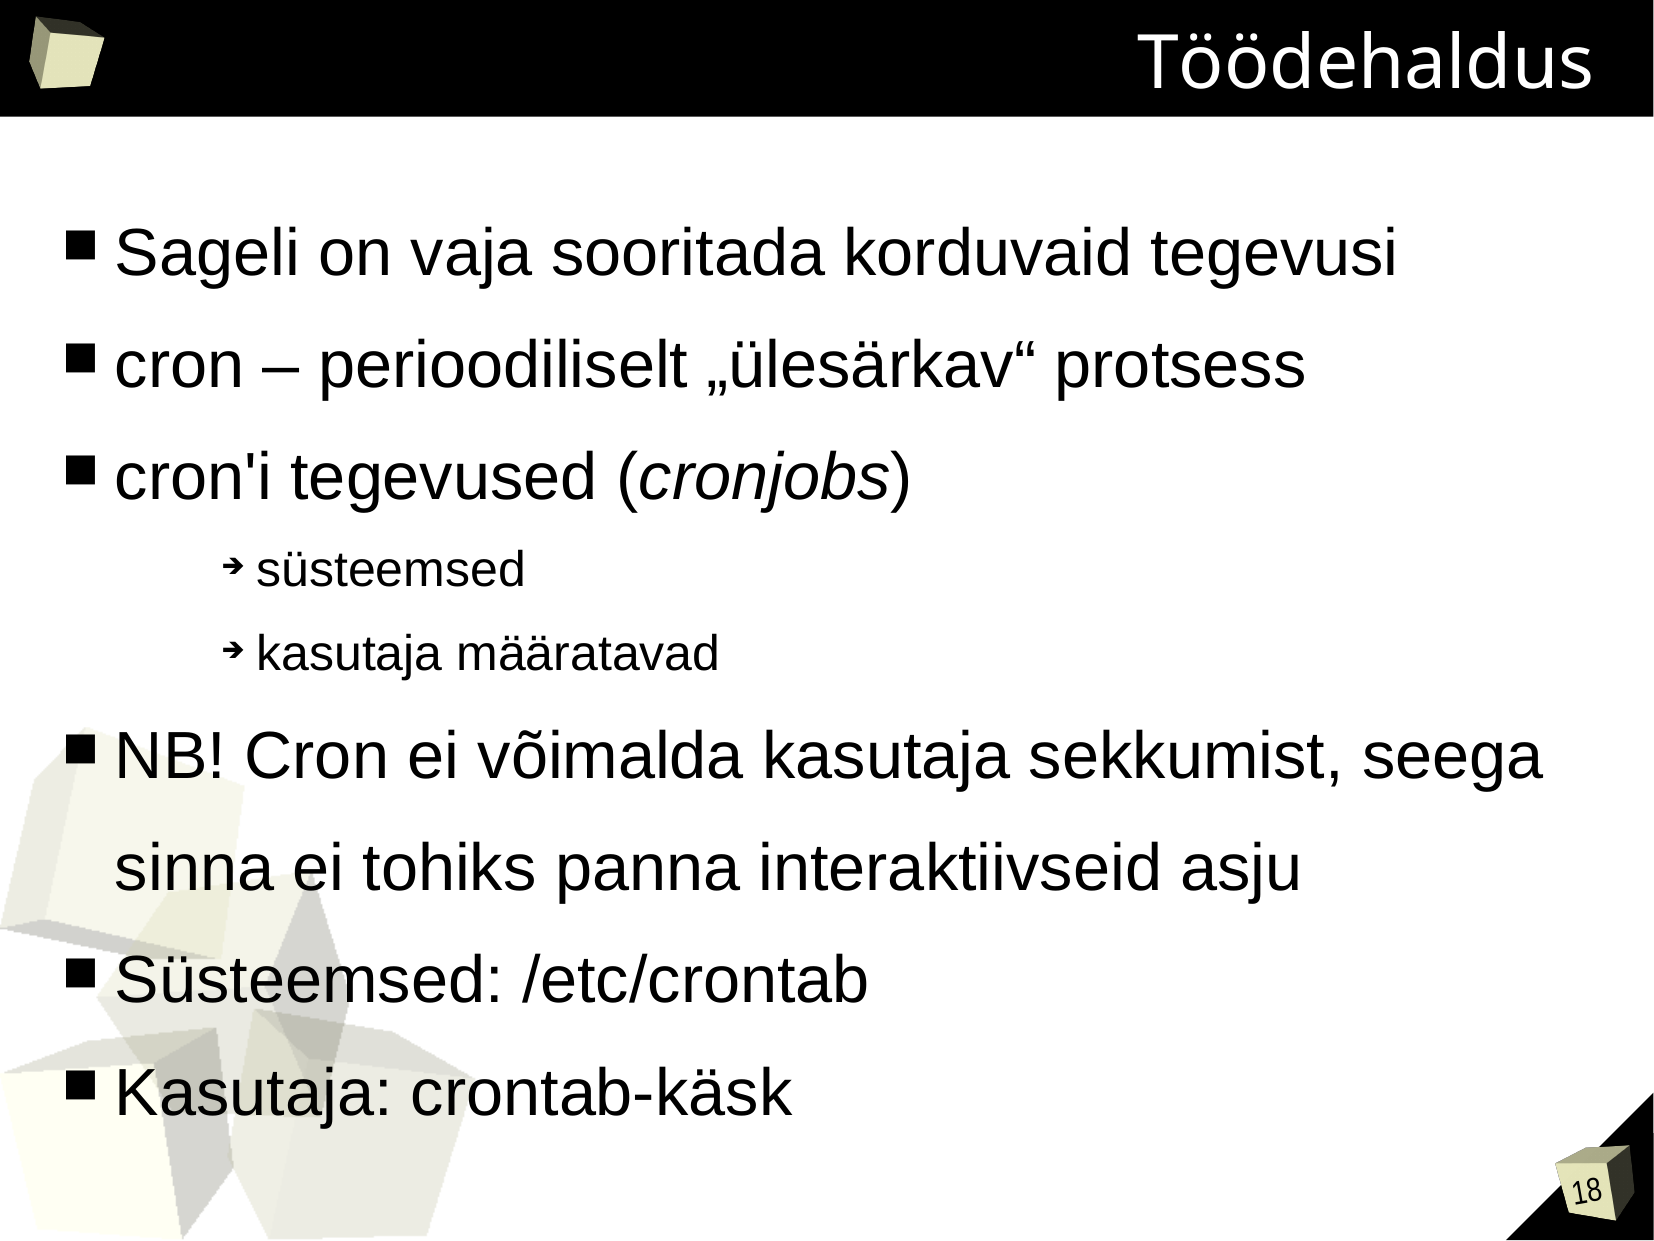

# Töödehaldus
Sageli on vaja sooritada korduvaid tegevusi
cron – perioodiliselt „ülesärkav“ protsess
cron'i tegevused (cronjobs)
süsteemsed
kasutaja määratavad
NB! Cron ei võimalda kasutaja sekkumist, seega sinna ei tohiks panna interaktiivseid asju
Süsteemsed: /etc/crontab
Kasutaja: crontab-käsk